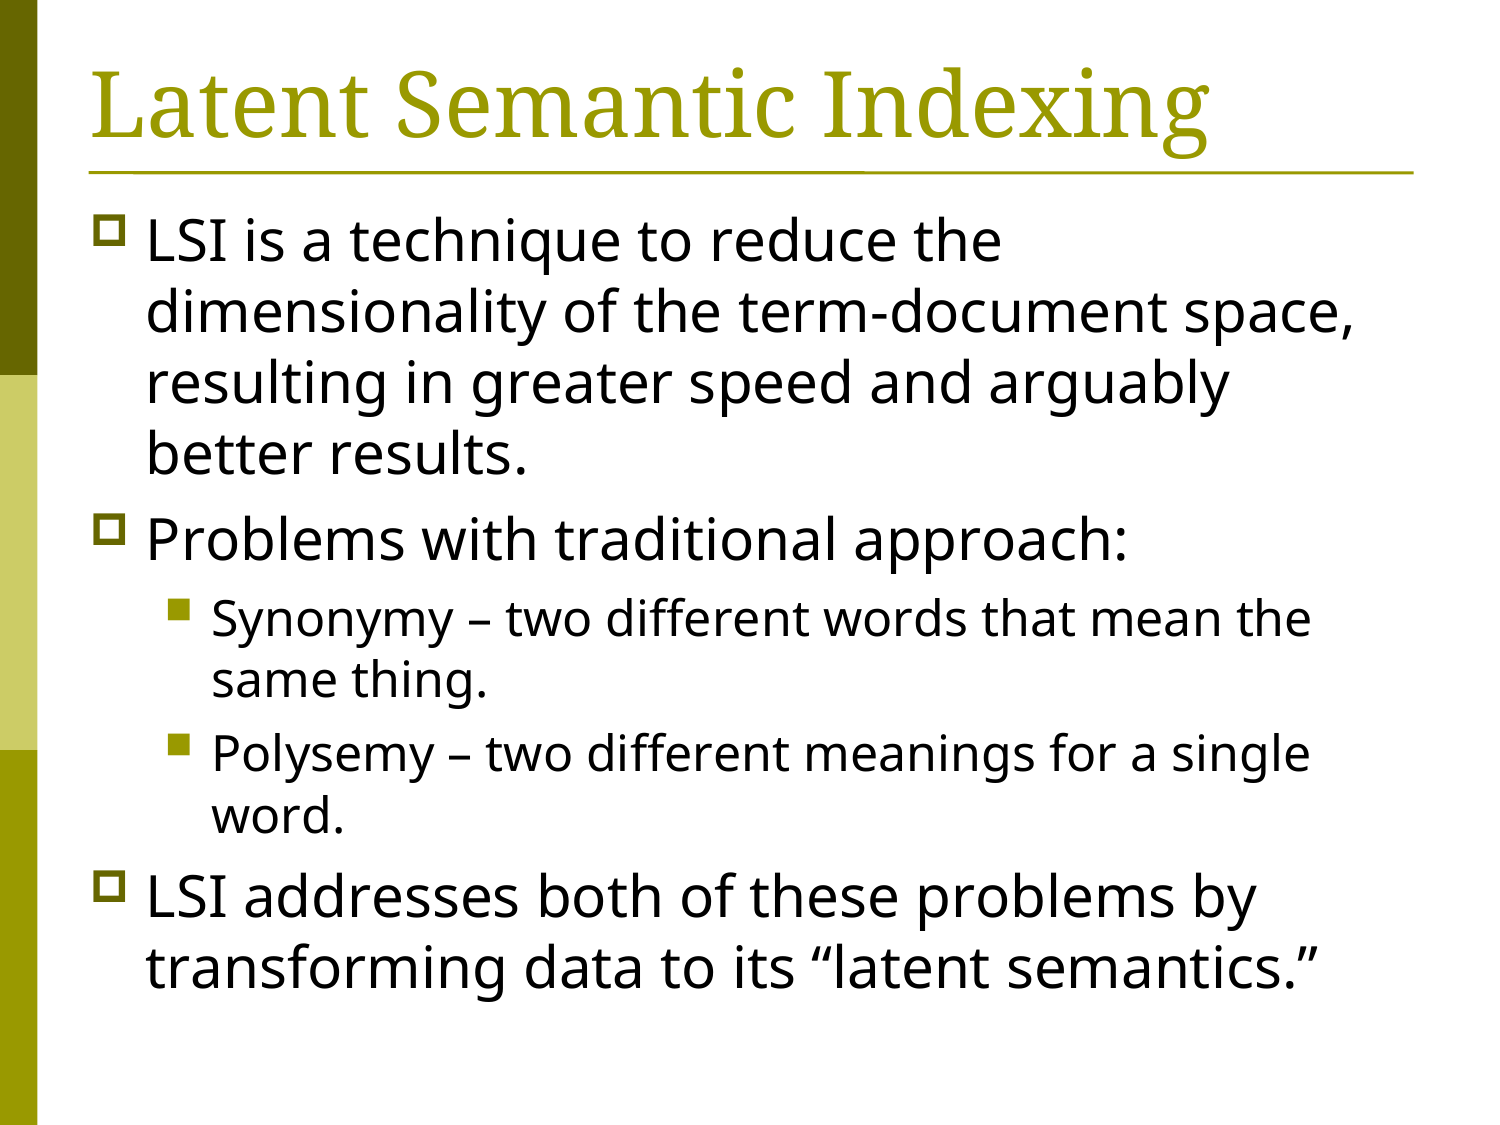

# Latent Semantic Indexing
LSI is a technique to reduce the dimensionality of the term-document space, resulting in greater speed and arguably better results.
Problems with traditional approach:
Synonymy – two different words that mean the same thing.
Polysemy – two different meanings for a single word.
LSI addresses both of these problems by transforming data to its “latent semantics.”